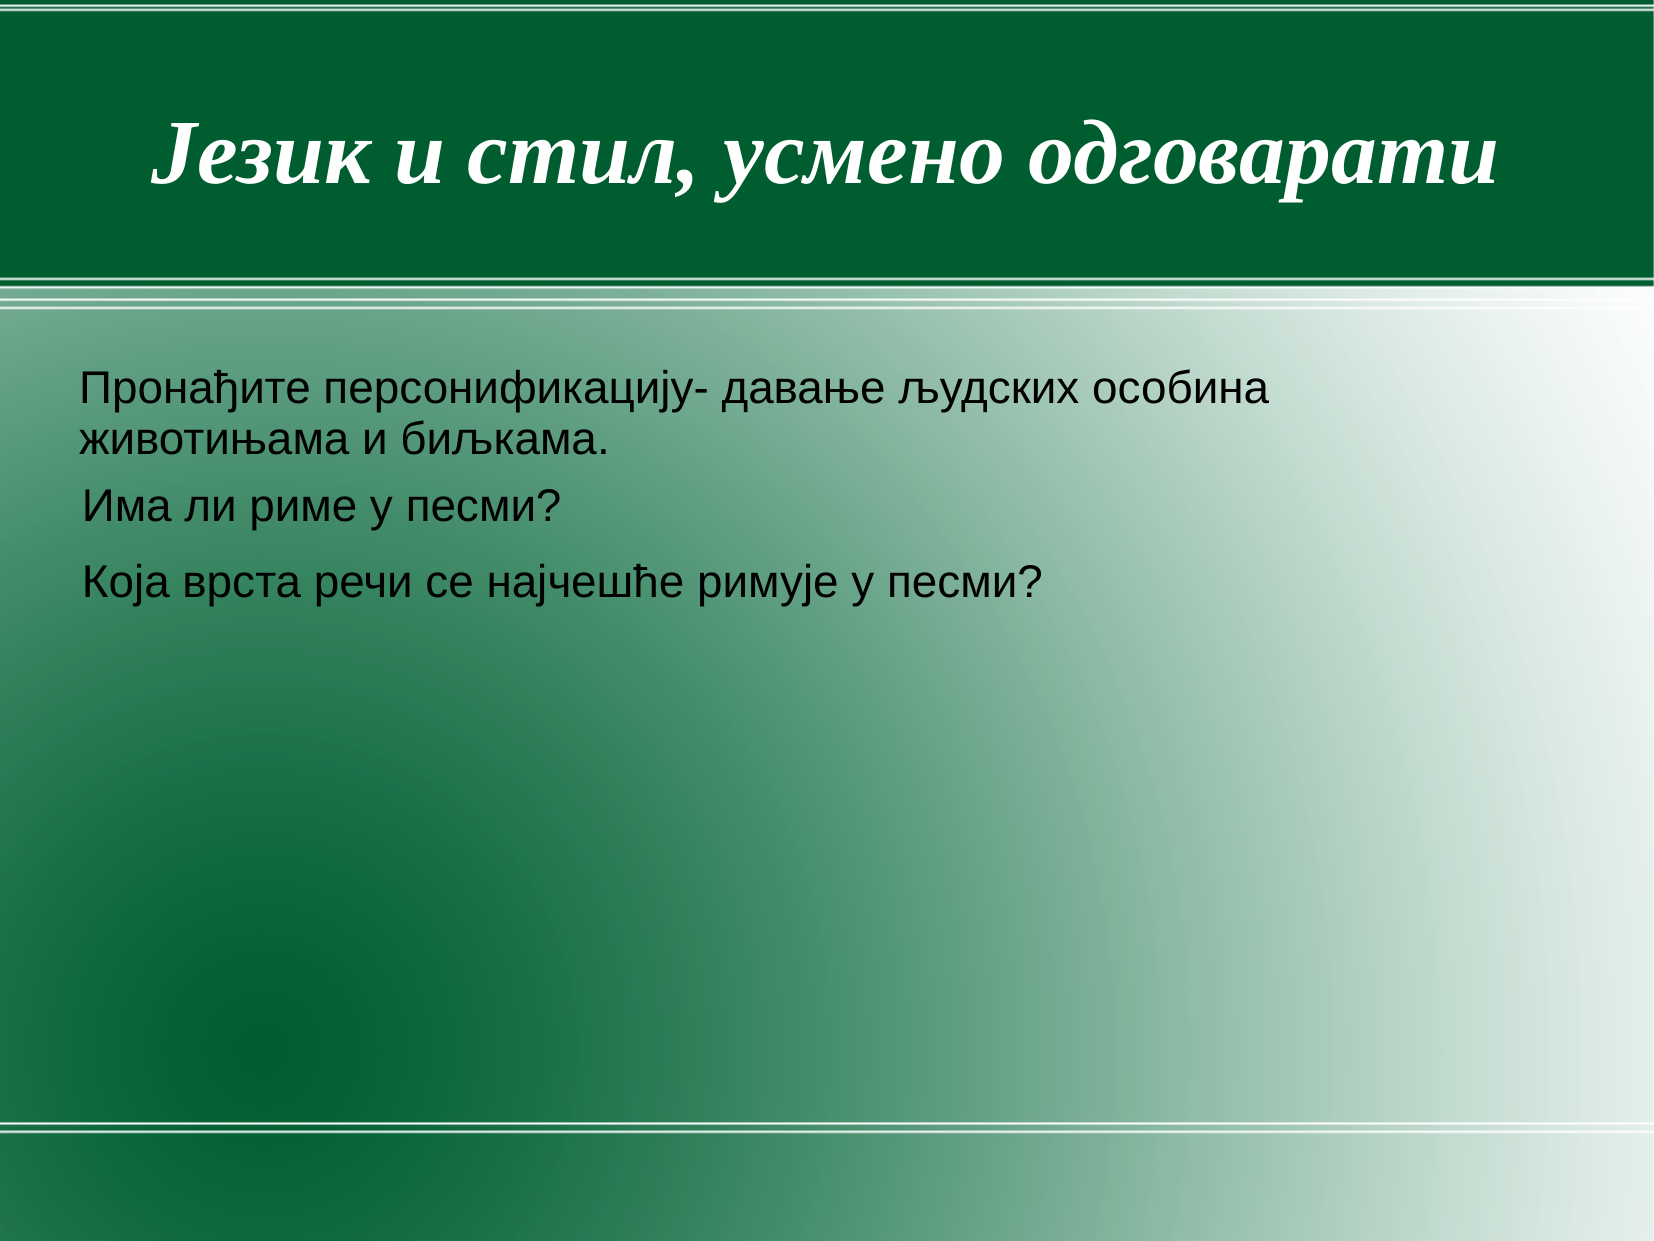

# Језик и стил, усмено одговарати
Пронађите персонификацију- давање људских особина животињама и биљкама.
Има ли риме у песми?
Која врста речи се најчешће римује у песми?